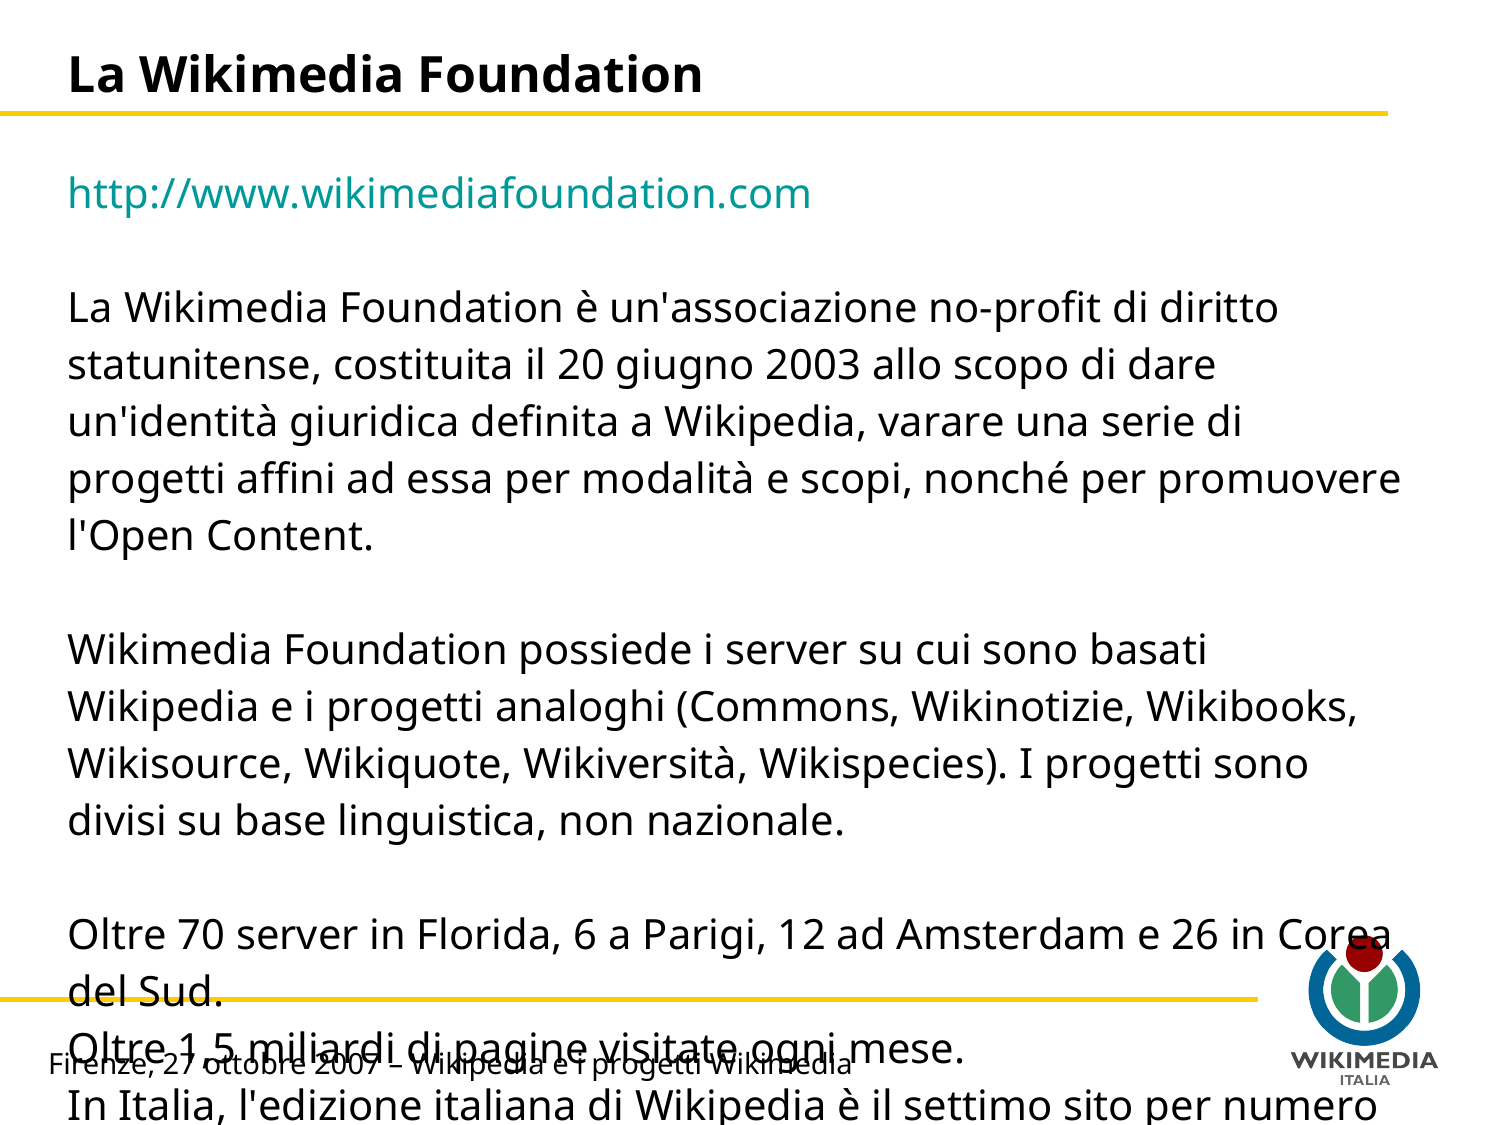

La Wikimedia Foundation
http://www.wikimediafoundation.com
La Wikimedia Foundation è un'associazione no-profit di diritto statunitense, costituita il 20 giugno 2003 allo scopo di dare un'identità giuridica definita a Wikipedia, varare una serie di progetti affini ad essa per modalità e scopi, nonché per promuovere l'Open Content.
Wikimedia Foundation possiede i server su cui sono basati Wikipedia e i progetti analoghi (Commons, Wikinotizie, Wikibooks, Wikisource, Wikiquote, Wikiversità, Wikispecies). I progetti sono divisi su base linguistica, non nazionale.
Oltre 70 server in Florida, 6 a Parigi, 12 ad Amsterdam e 26 in Corea del Sud.
Oltre 1,5 miliardi di pagine visitate ogni mese.
In Italia, l'edizione italiana di Wikipedia è il settimo sito per numero di visitatori (fonte Nielsen, giugno 2007).
Firenze, 27 ottobre 2007 – Wikipedia e i progetti Wikimedia